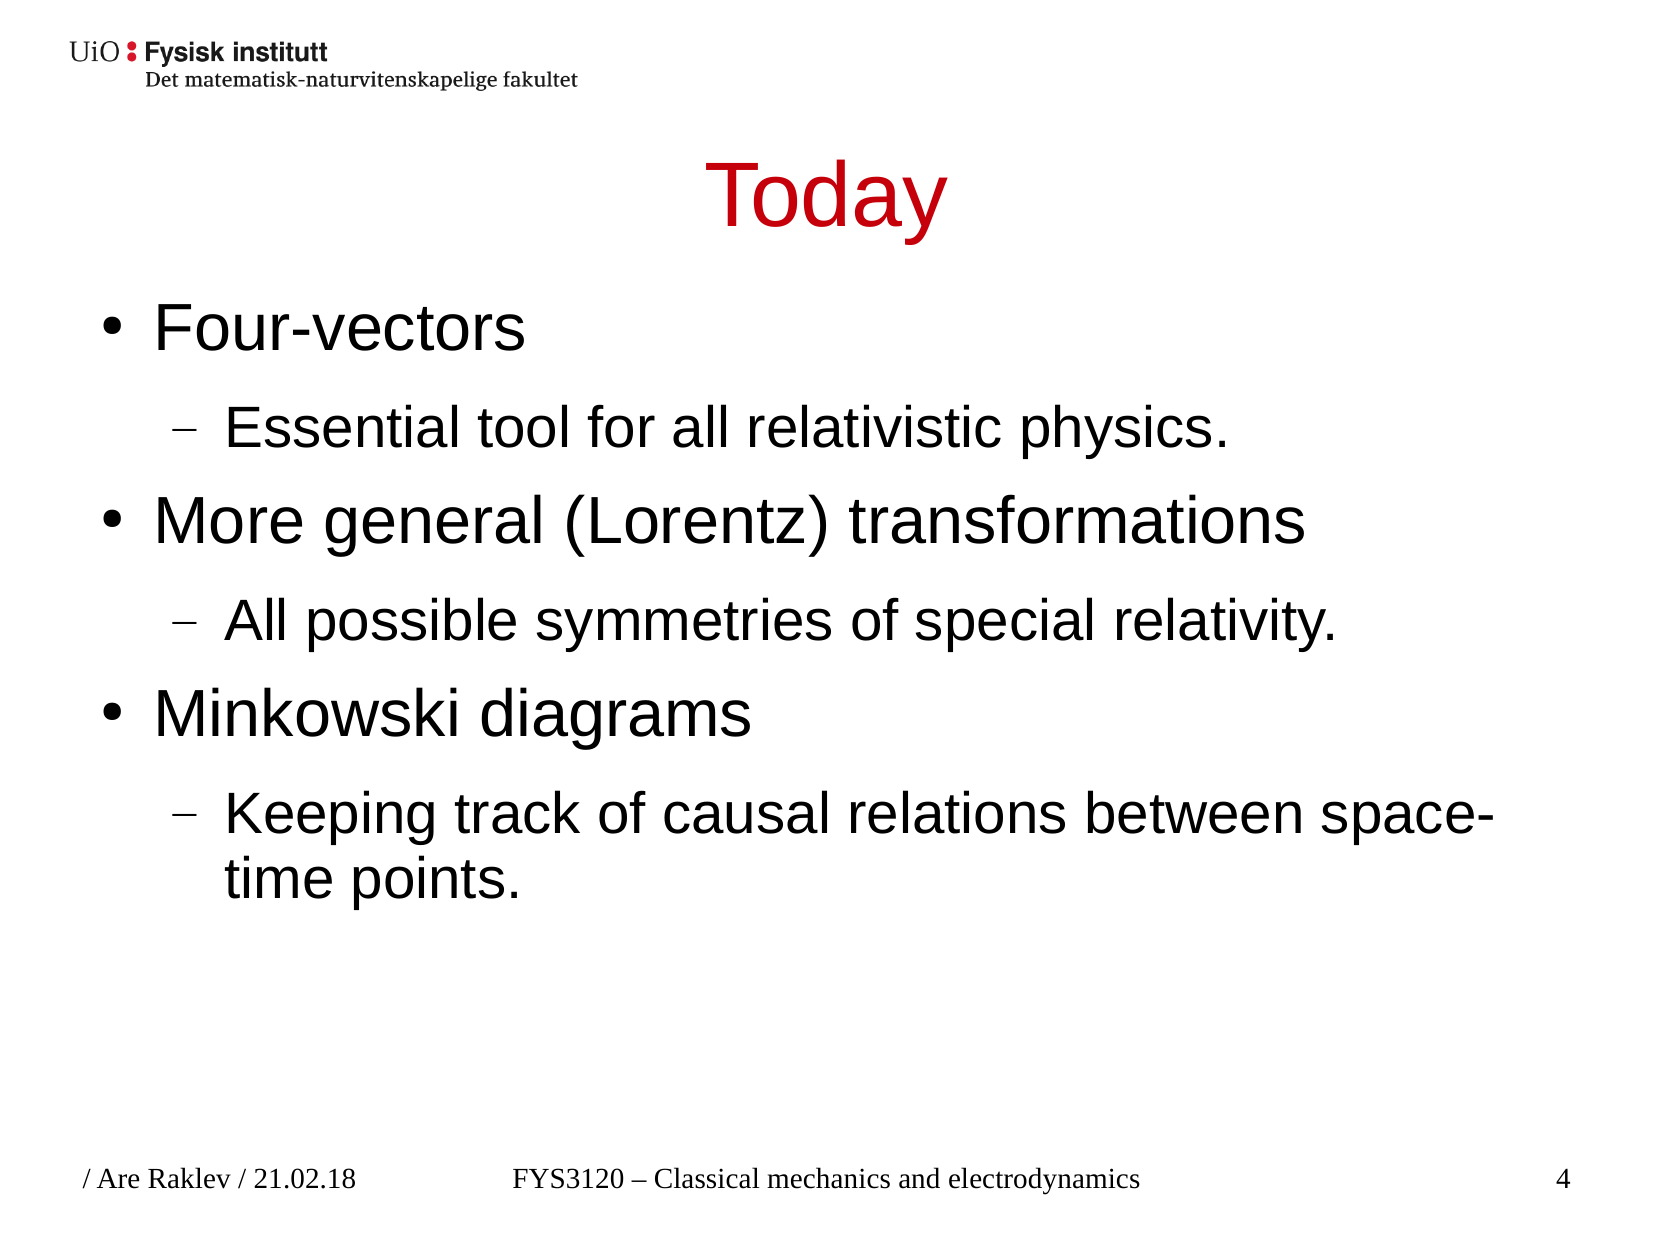

# Today
Four-vectors
Essential tool for all relativistic physics.
More general (Lorentz) transformations
All possible symmetries of special relativity.
Minkowski diagrams
Keeping track of causal relations between space-time points.
/ Are Raklev / 21.02.18
FYS3120 – Classical mechanics and electrodynamics
4